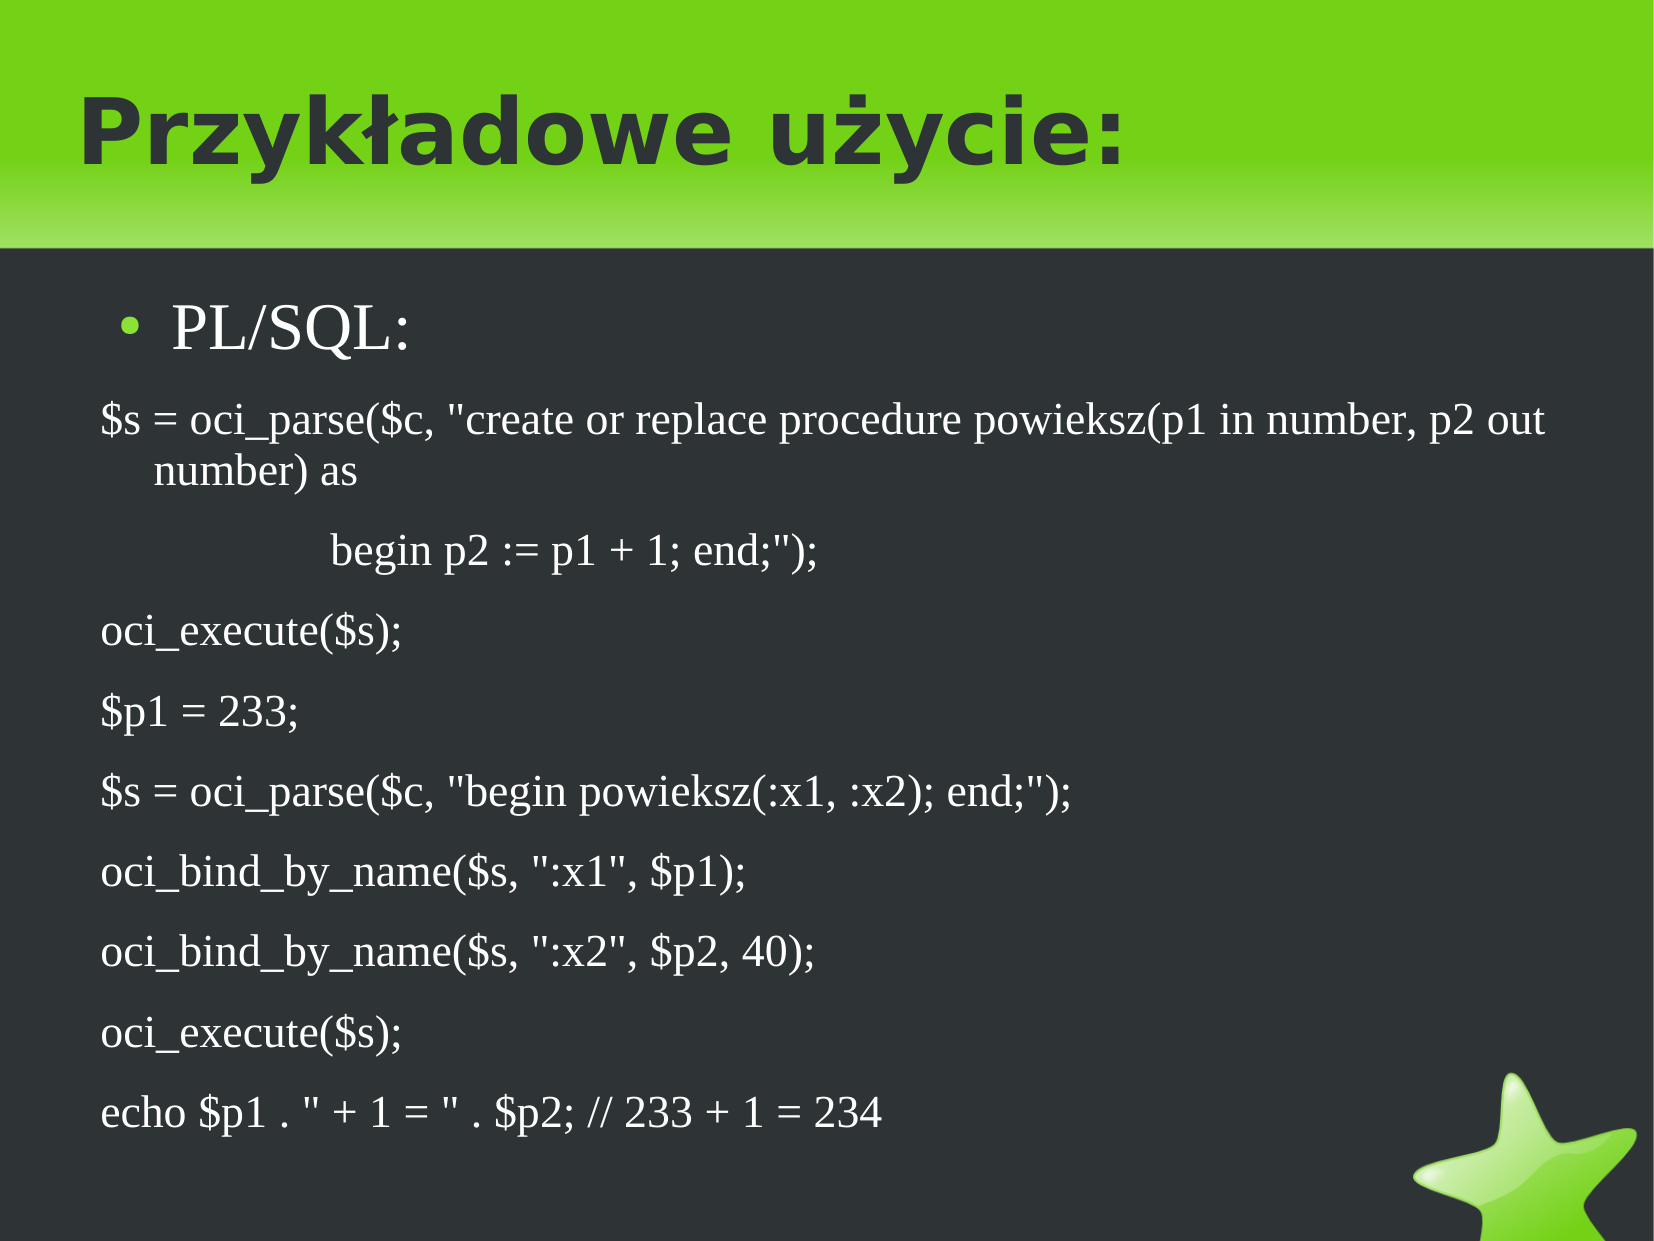

# Przykładowe użycie:
PL/SQL:
$s = oci_parse($c, "create or replace procedure powieksz(p1 in number, p2 out number) as
 begin p2 := p1 + 1; end;");
oci_execute($s);
$p1 = 233;
$s = oci_parse($c, "begin powieksz(:x1, :x2); end;");
oci_bind_by_name($s, ":x1", $p1);
oci_bind_by_name($s, ":x2", $p2, 40);
oci_execute($s);
echo $p1 . " + 1 = " . $p2; // 233 + 1 = 234